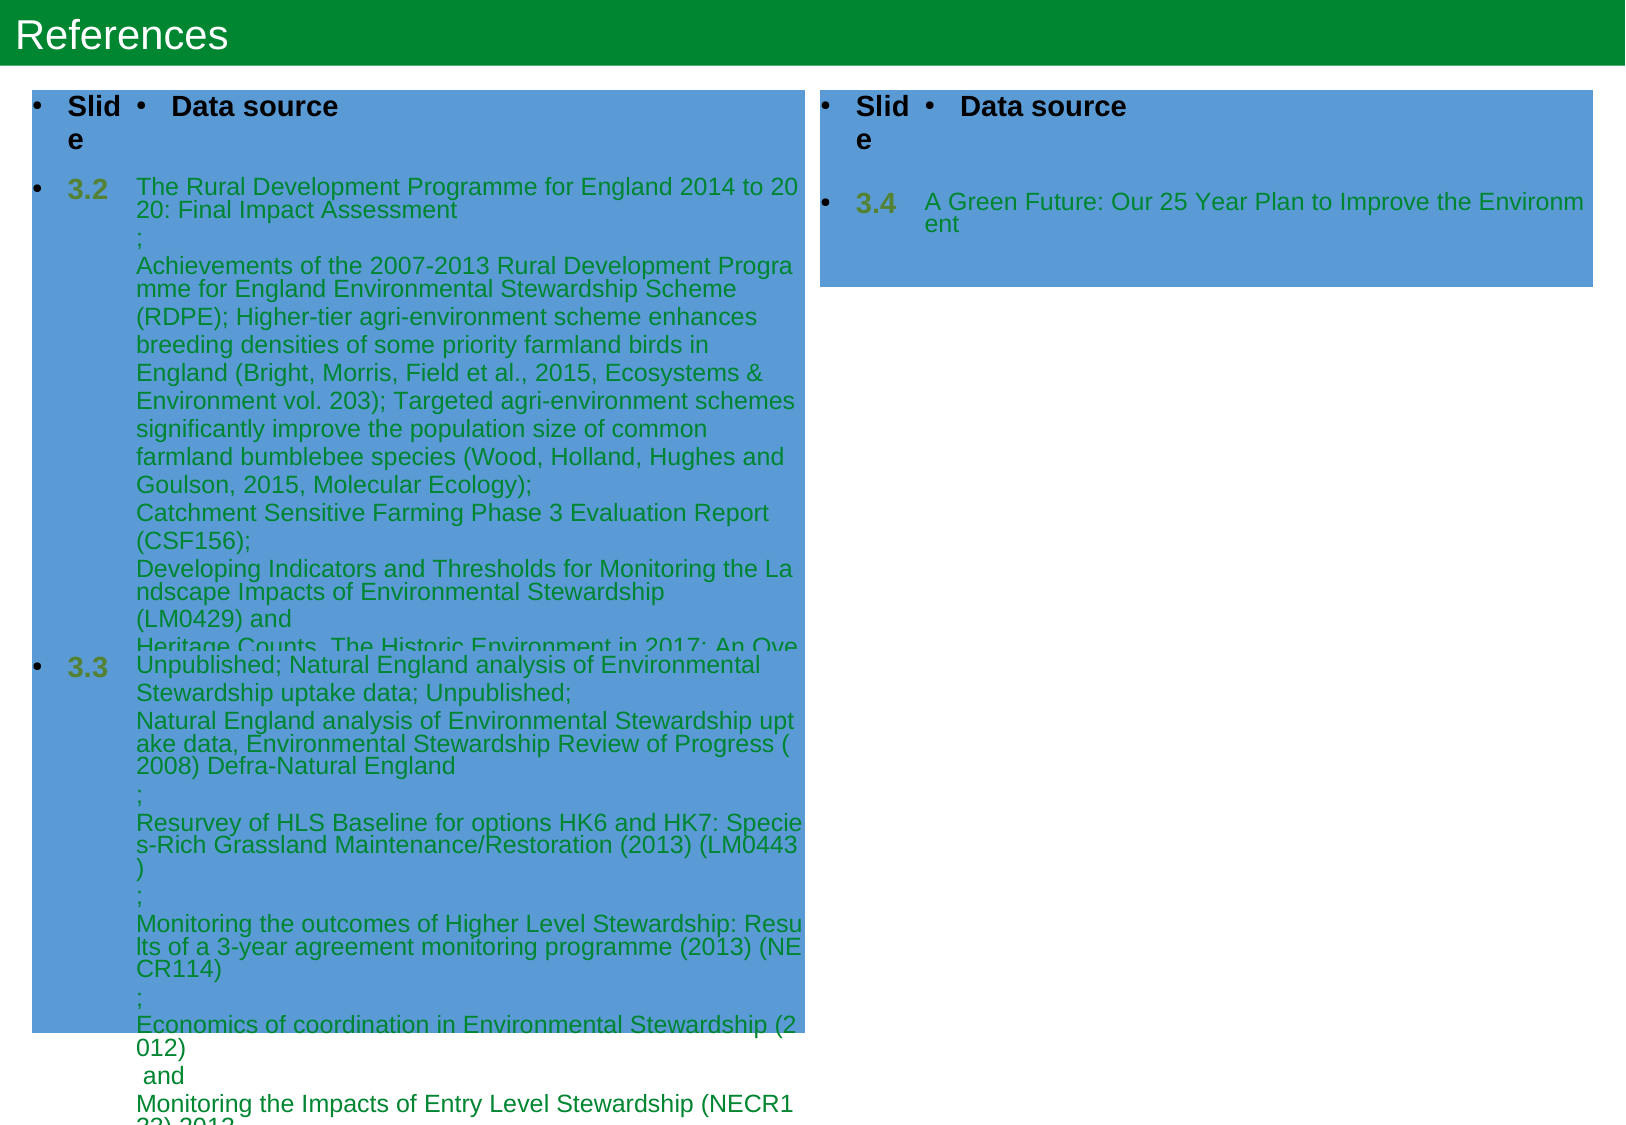

References
| Slide | Data source |
| --- | --- |
| 3.2 | The Rural Development Programme for England 2014 to 2020: Final Impact Assessment; Achievements of the 2007-2013 Rural Development Programme for England Environmental Stewardship Scheme(RDPE); Higher-tier agri-environment scheme enhances breeding densities of some priority farmland birds in England (Bright, Morris, Field et al., 2015, Ecosystems & Environment vol. 203); Targeted agri-environment schemes significantly improve the population size of common farmland bumblebee species (Wood, Holland, Hughes and Goulson, 2015, Molecular Ecology); Catchment Sensitive Farming Phase 3 Evaluation Report(CSF156); Developing Indicators and Thresholds for Monitoring the Landscape Impacts of Environmental Stewardship(LM0429) and Heritage Counts, The Historic Environment in 2017: An Overview |
| 3.3 | Unpublished; Natural England analysis of Environmental Stewardship uptake data; Unpublished; Natural England analysis of Environmental Stewardship uptake data, Environmental Stewardship Review of Progress (2008) Defra-Natural England; Resurvey of HLS Baseline for options HK6 and HK7: Species-Rich Grassland Maintenance/Restoration (2013) (LM0443); Monitoring the outcomes of Higher Level Stewardship: Results of a 3-year agreement monitoring programme (2013) (NECR114); Economics of coordination in Environmental Stewardship (2012) and Monitoring the Impacts of Entry Level Stewardship (NECR133) 2013 |
| Slide | Data source |
| --- | --- |
| 3.4 | A Green Future: Our 25 Year Plan to Improve the Environment |
# References for slides 3.2 to 3.4